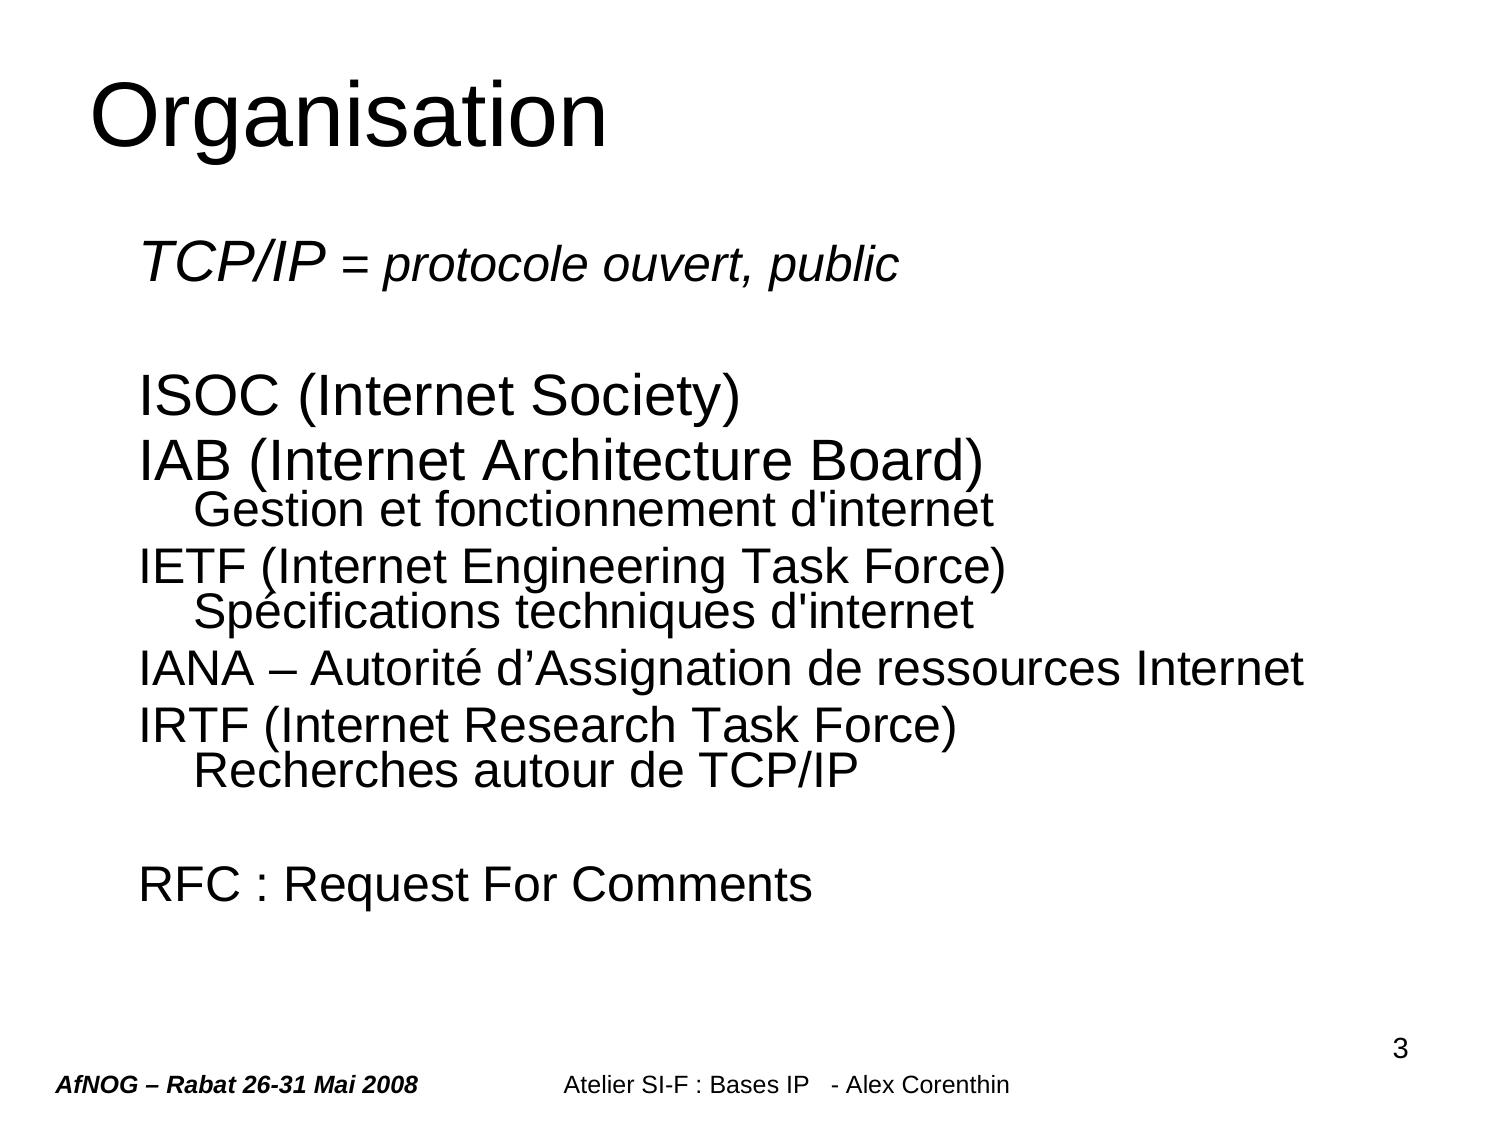

# Organisation
TCP/IP = protocole ouvert, public
ISOC (Internet Society)‏
IAB (Internet Architecture Board)
Gestion et fonctionnement d'internet
IETF (Internet Engineering Task Force)
Spécifications techniques d'internet
IANA – Autorité d’Assignation de ressources Internet
IRTF (Internet Research Task Force)
Recherches autour de TCP/IP
RFC : Request For Comments
3